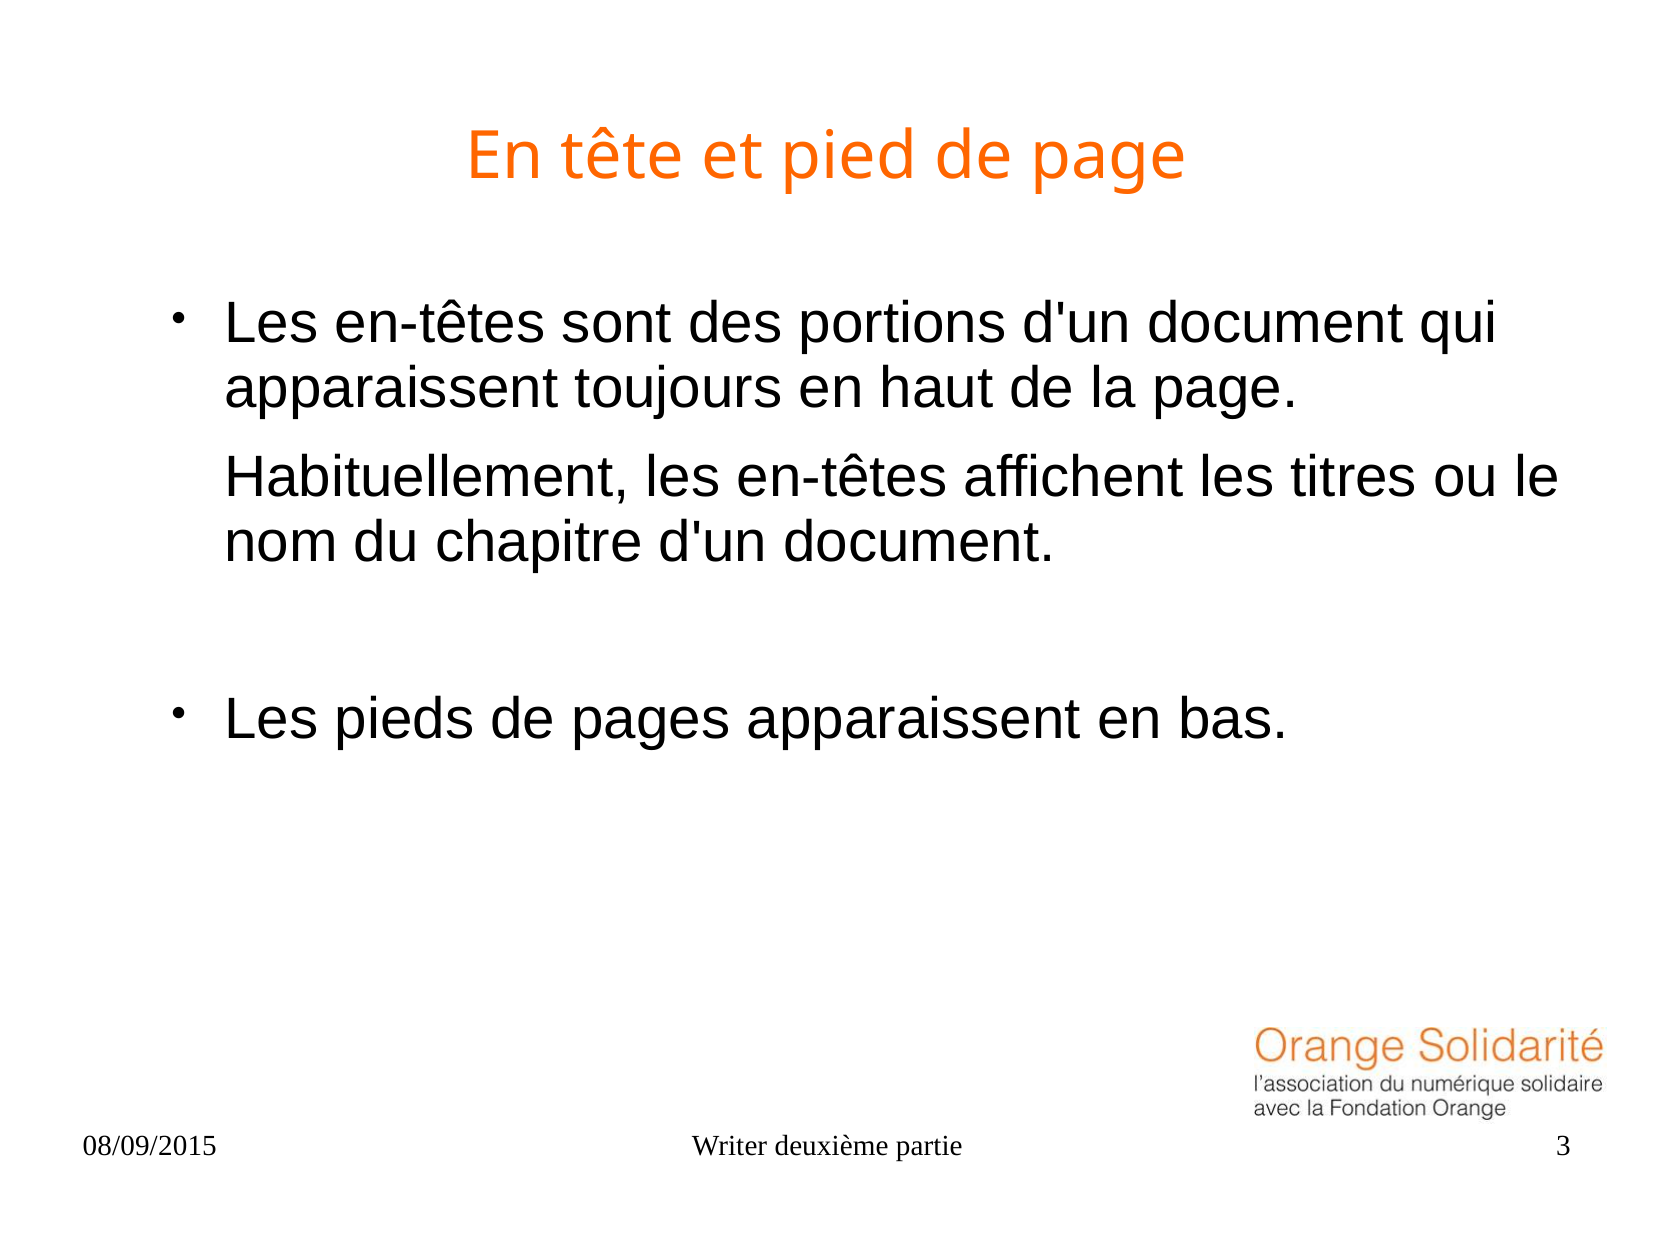

# En tête et pied de page
Les en-têtes sont des portions d'un document qui apparaissent toujours en haut de la page.
Habituellement, les en-têtes affichent les titres ou le nom du chapitre d'un document.
Les pieds de pages apparaissent en bas.
08/09/2015
Writer deuxième partie
3